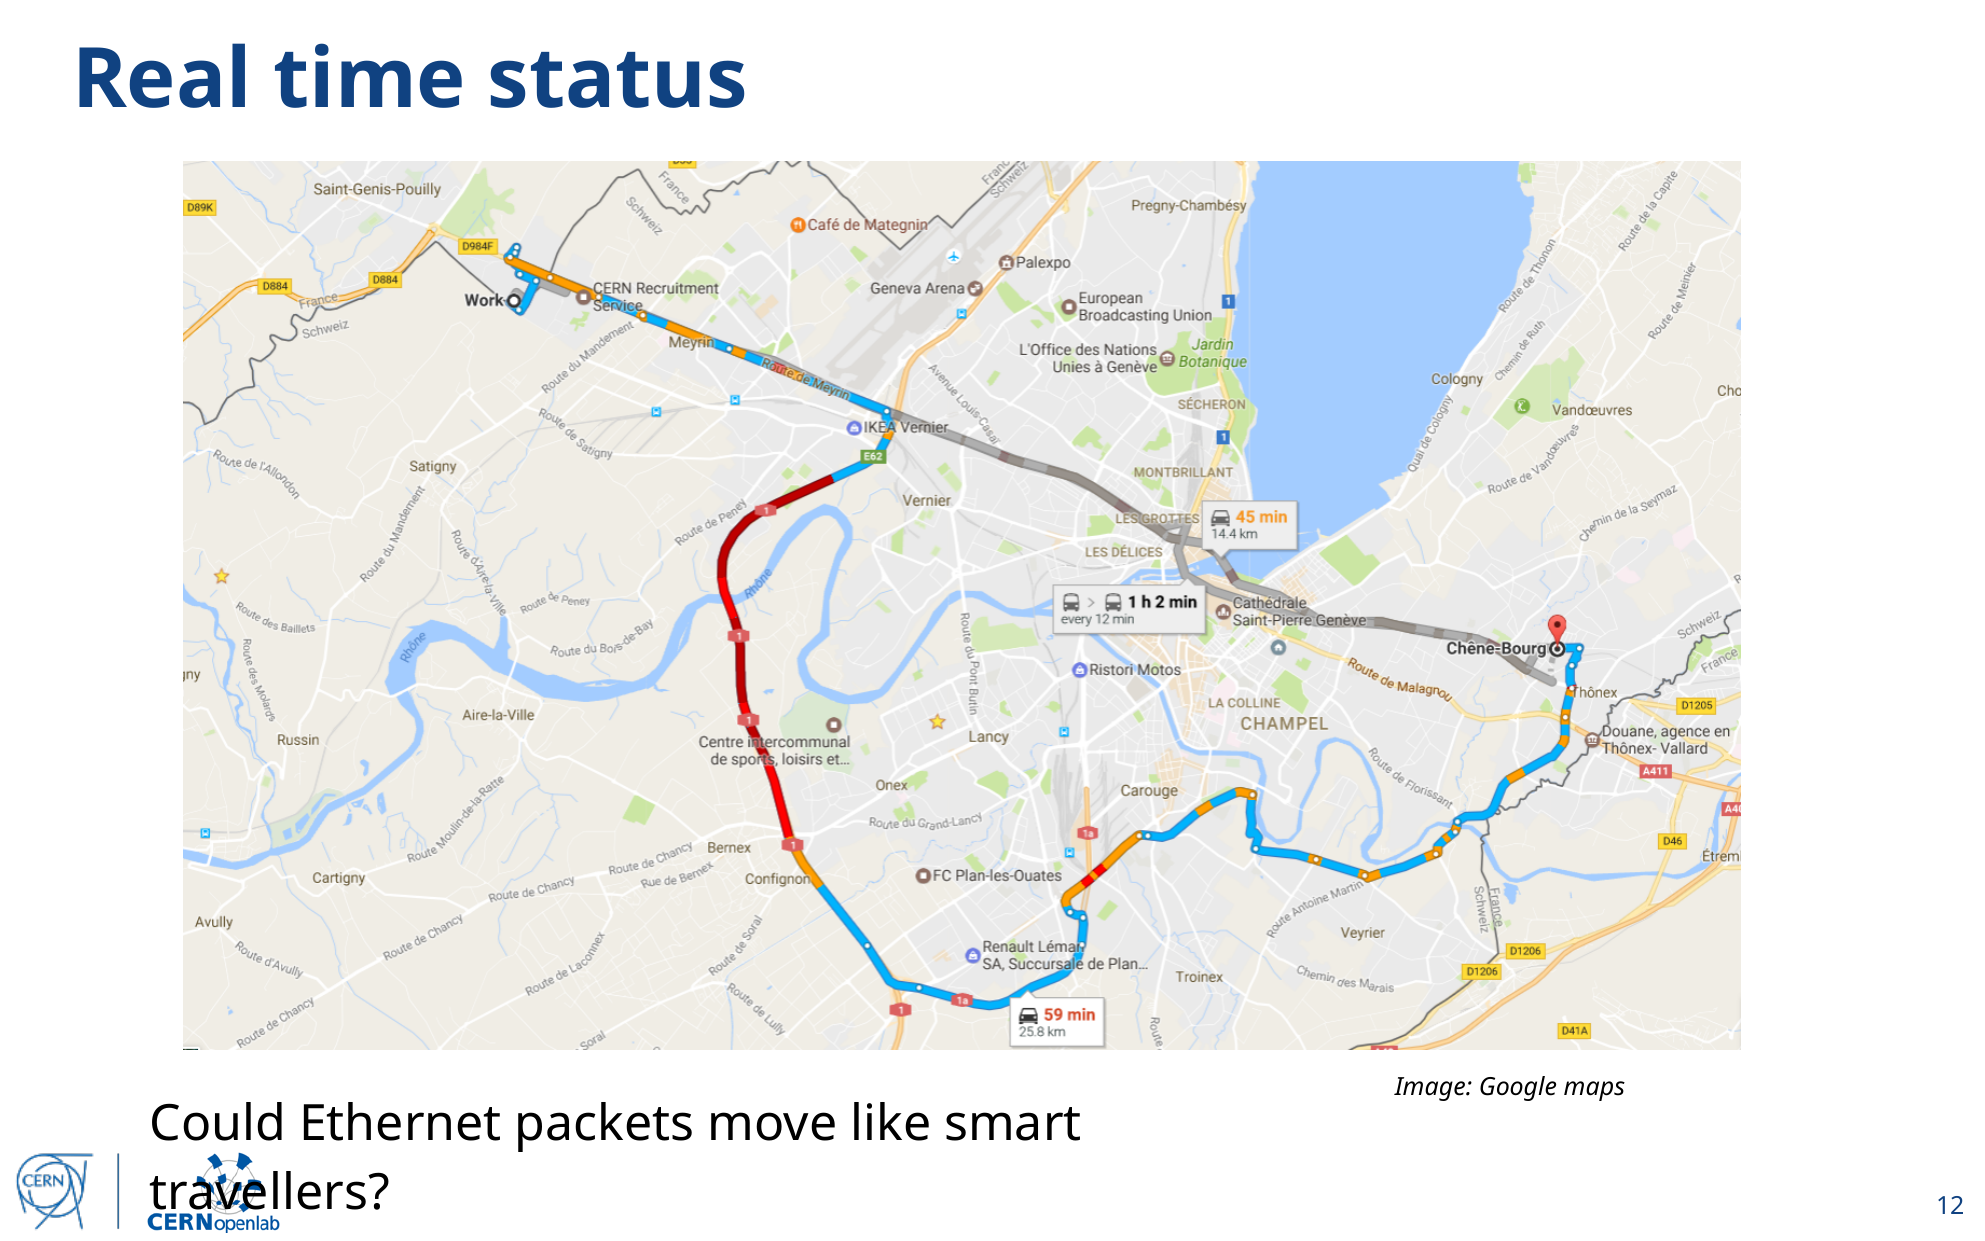

# Real time status
Image: Google maps
Could Ethernet packets move like smart travellers?